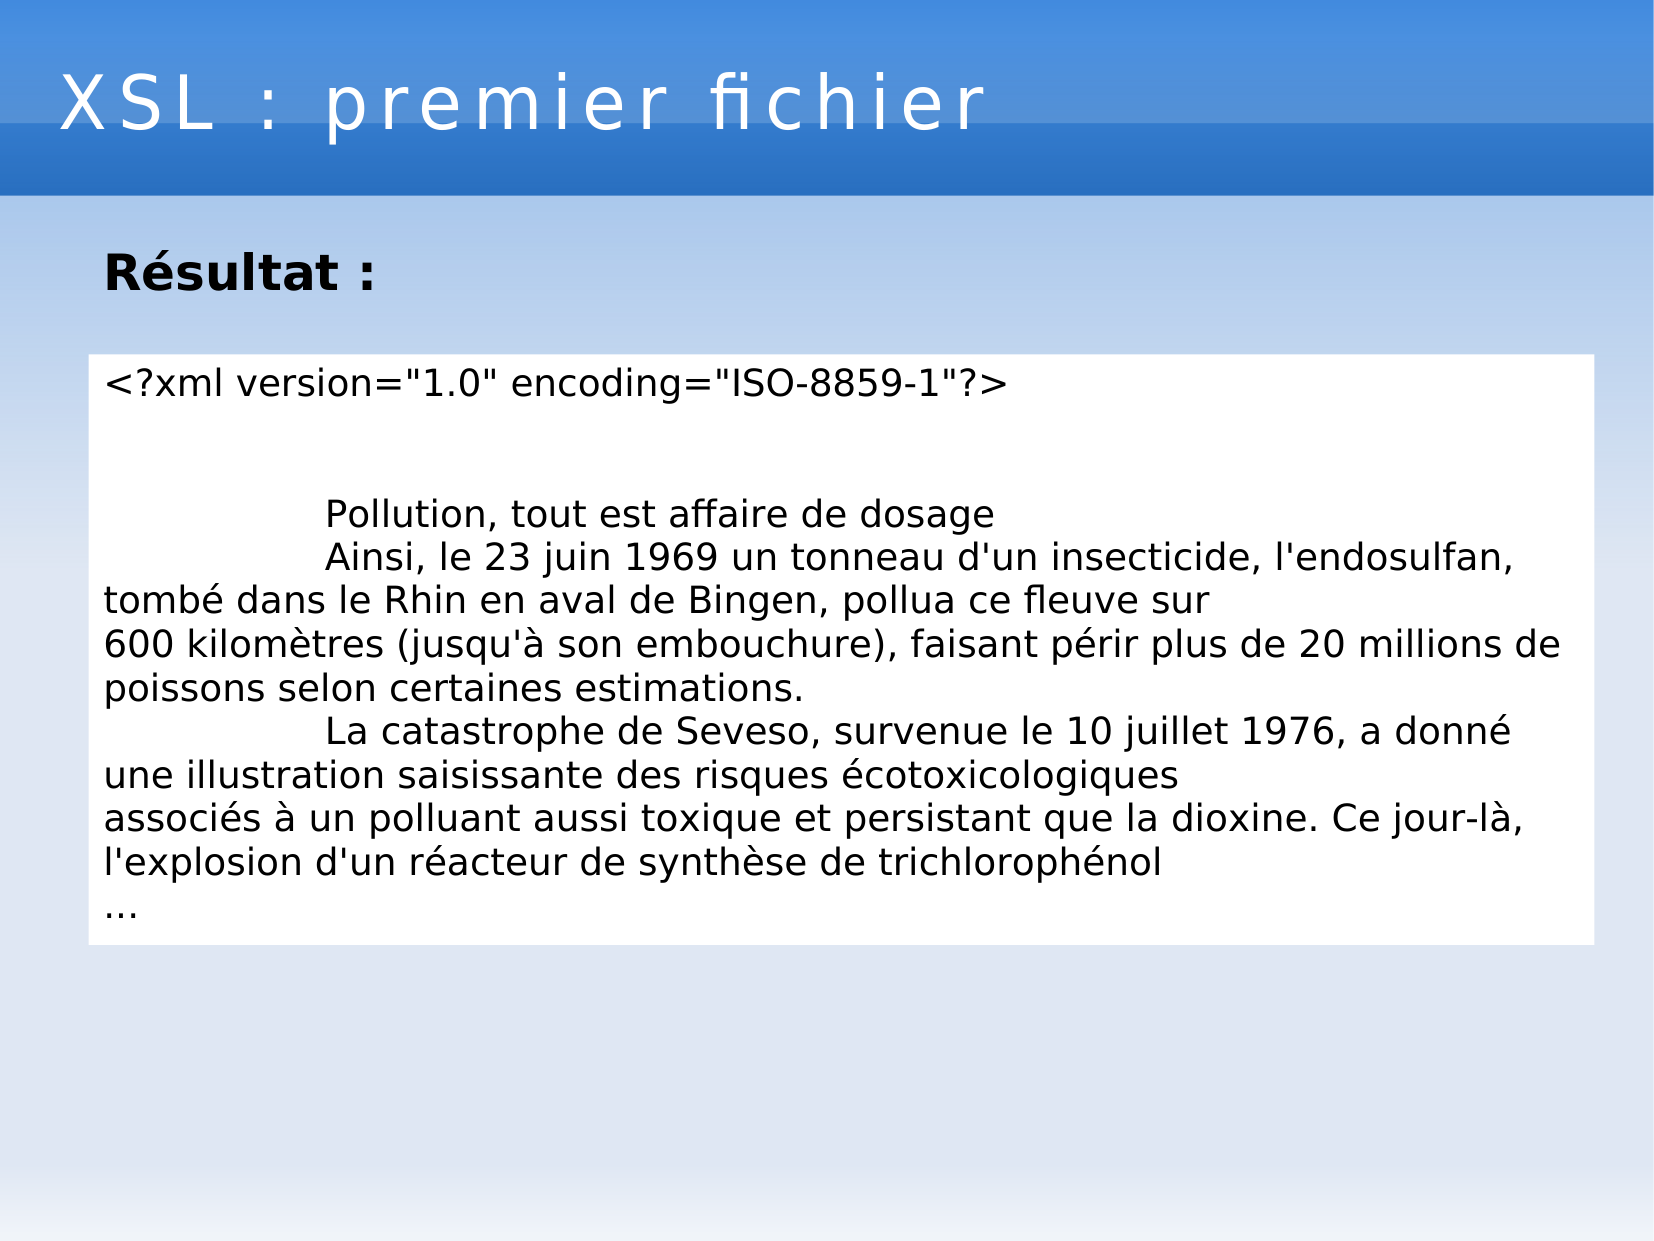

# XSL : premier fichier
Résultat :
<?xml version="1.0" encoding="ISO-8859-1"?>
			Pollution, tout est affaire de dosage
			Ainsi, le 23 juin 1969 un tonneau d'un insecticide, l'endosulfan, tombé dans le Rhin en aval de Bingen, pollua ce fleuve sur
600 kilomètres (jusqu'à son embouchure), faisant périr plus de 20 millions de poissons selon certaines estimations.
			La catastrophe de Seveso, survenue le 10 juillet 1976, a donné une illustration saisissante des risques écotoxicologiques
associés à un polluant aussi toxique et persistant que la dioxine. Ce jour-là, l'explosion d'un réacteur de synthèse de trichlorophénol
...